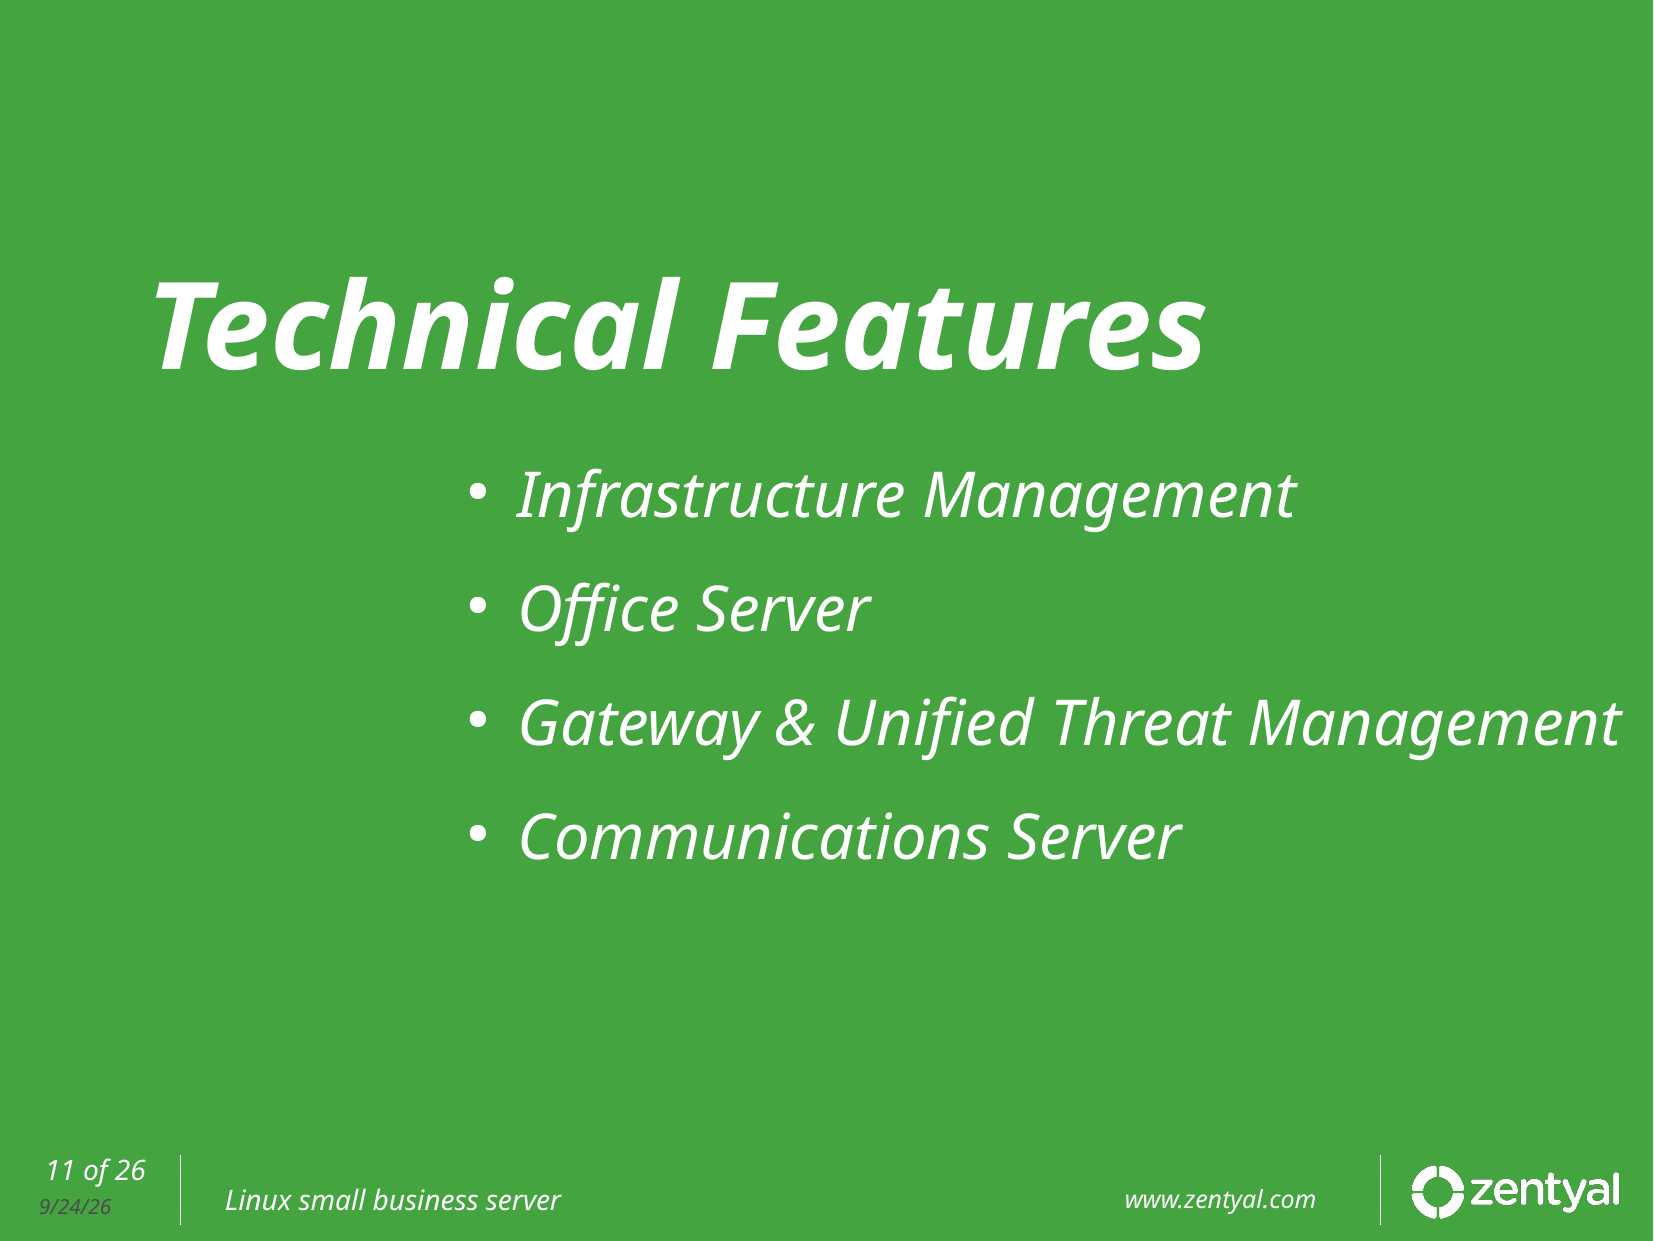

Technical Features
# Infrastructure Management
Office Server
Gateway & Unified Threat Management
Communications Server